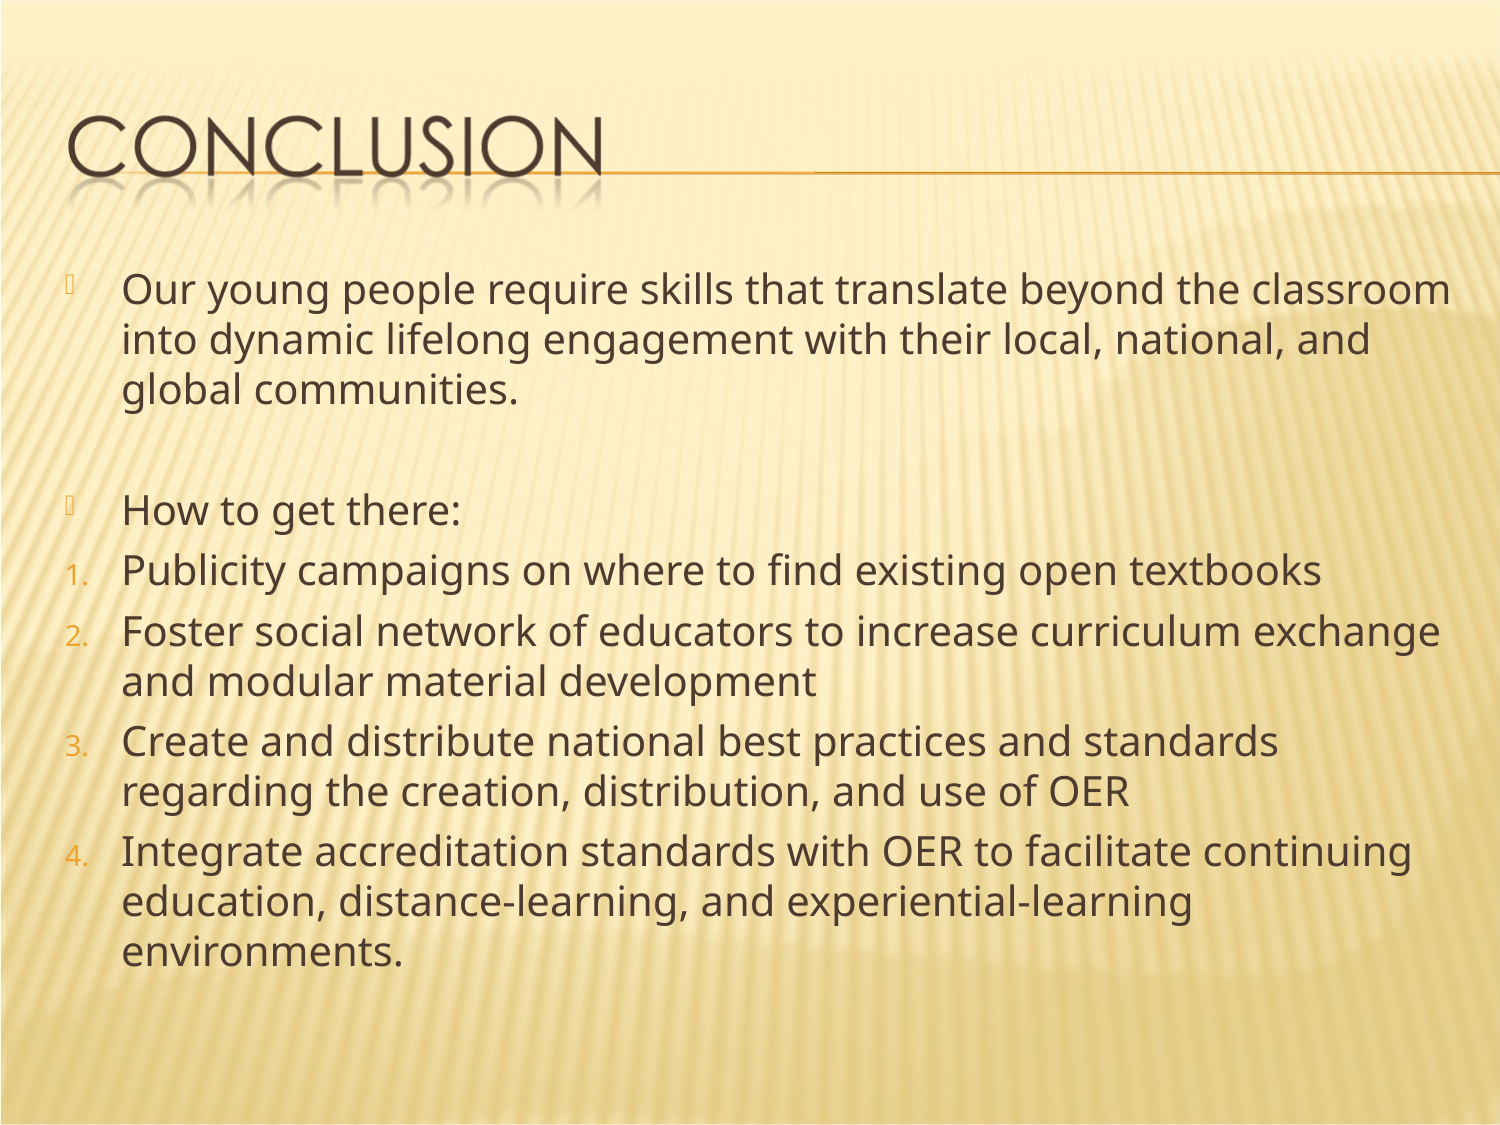

# Our young people require skills that translate beyond the classroom into dynamic lifelong engagement with their local, national, and global communities.
How to get there:
Publicity campaigns on where to find existing open textbooks
Foster social network of educators to increase curriculum exchange and modular material development
Create and distribute national best practices and standards regarding the creation, distribution, and use of OER
Integrate accreditation standards with OER to facilitate continuing education, distance-learning, and experiential-learning environments.